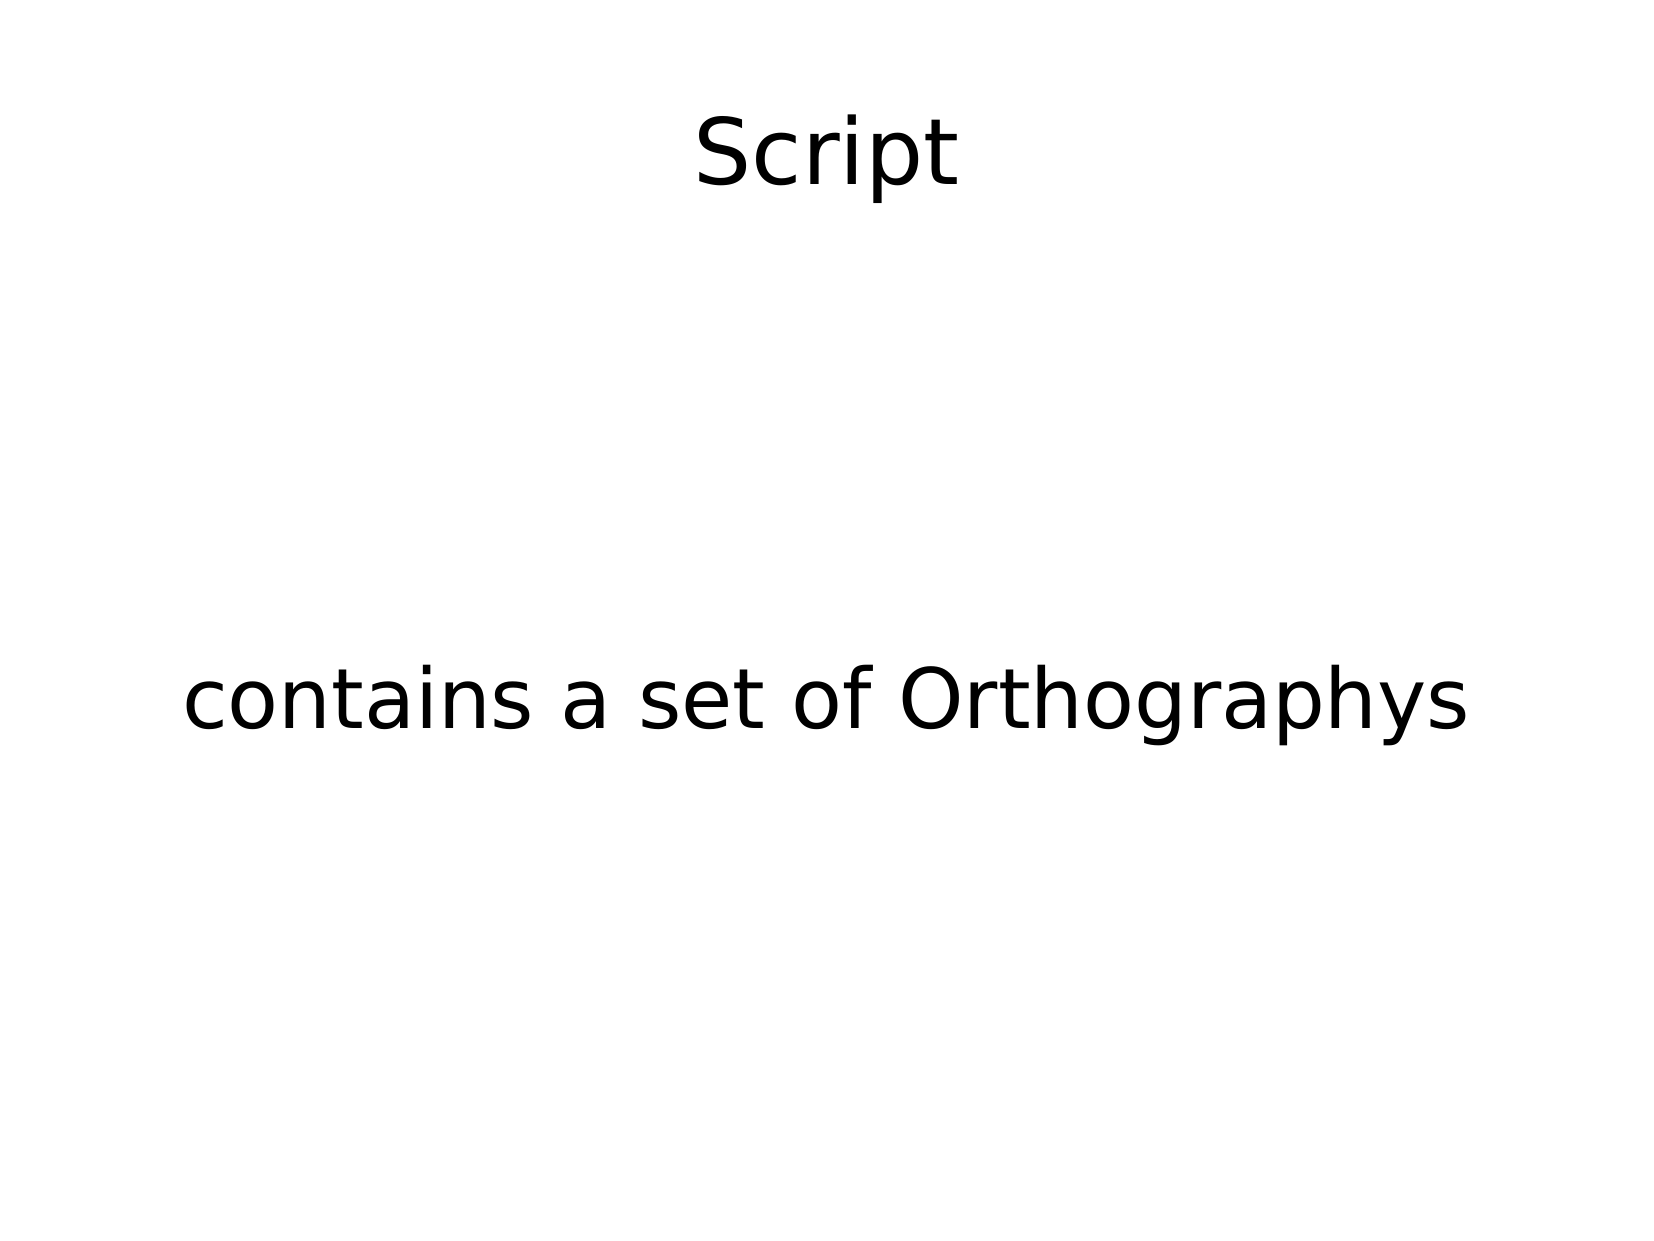

# Script
contains a set of Orthographys